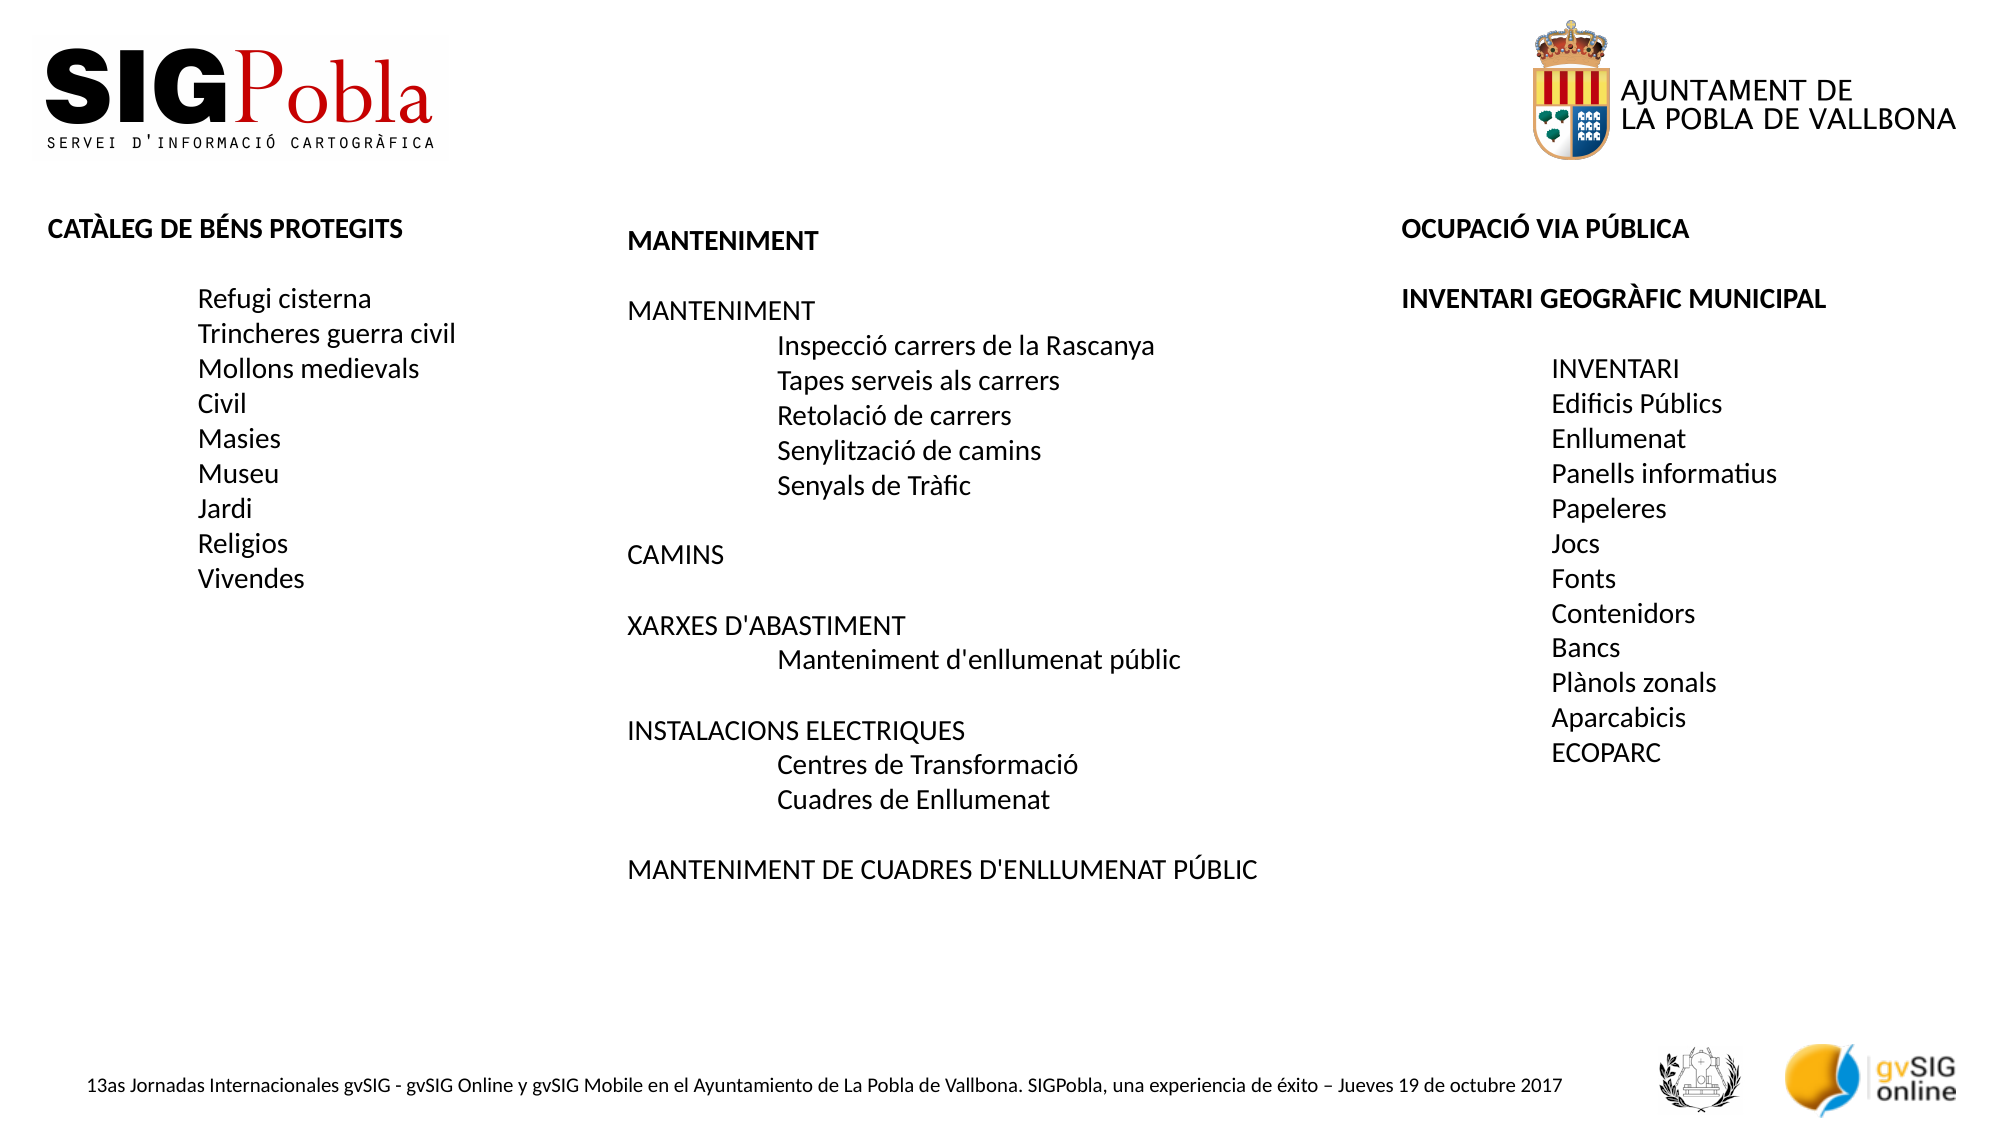

Catàleg de béns protegits
Refugi cisterna
Trincheres guerra civil
Mollons medievals
Civil
Masies
Museu
Jardi
Religios
Vivendes
Ocupació Via Pública
Inventari Geogràfic Municipal
INVENTARI
Edificis Públics
Enllumenat
Panells informatius
Papeleres
Jocs
Fonts
Contenidors
Bancs
Plànols zonals
Aparcabicis
Ecoparc
MANTENIMENT
MANTENIMENT
Inspecció carrers de la Rascanya
Tapes serveis als carrers
Retolació de carrers
Senylització de camins
Senyals de Tràfic
CAMINS
Xarxes d'abastiment
Manteniment d'enllumenat públic
Instalacions electriques
Centres de Transformació
Cuadres de Enllumenat
Manteniment de cuadres d'enllumenat públic
13as Jornadas Internacionales gvSIG - gvSIG Online y gvSIG Mobile en el Ayuntamiento de La Pobla de Vallbona. SIGPobla, una experiencia de éxito – Jueves 19 de octubre 2017